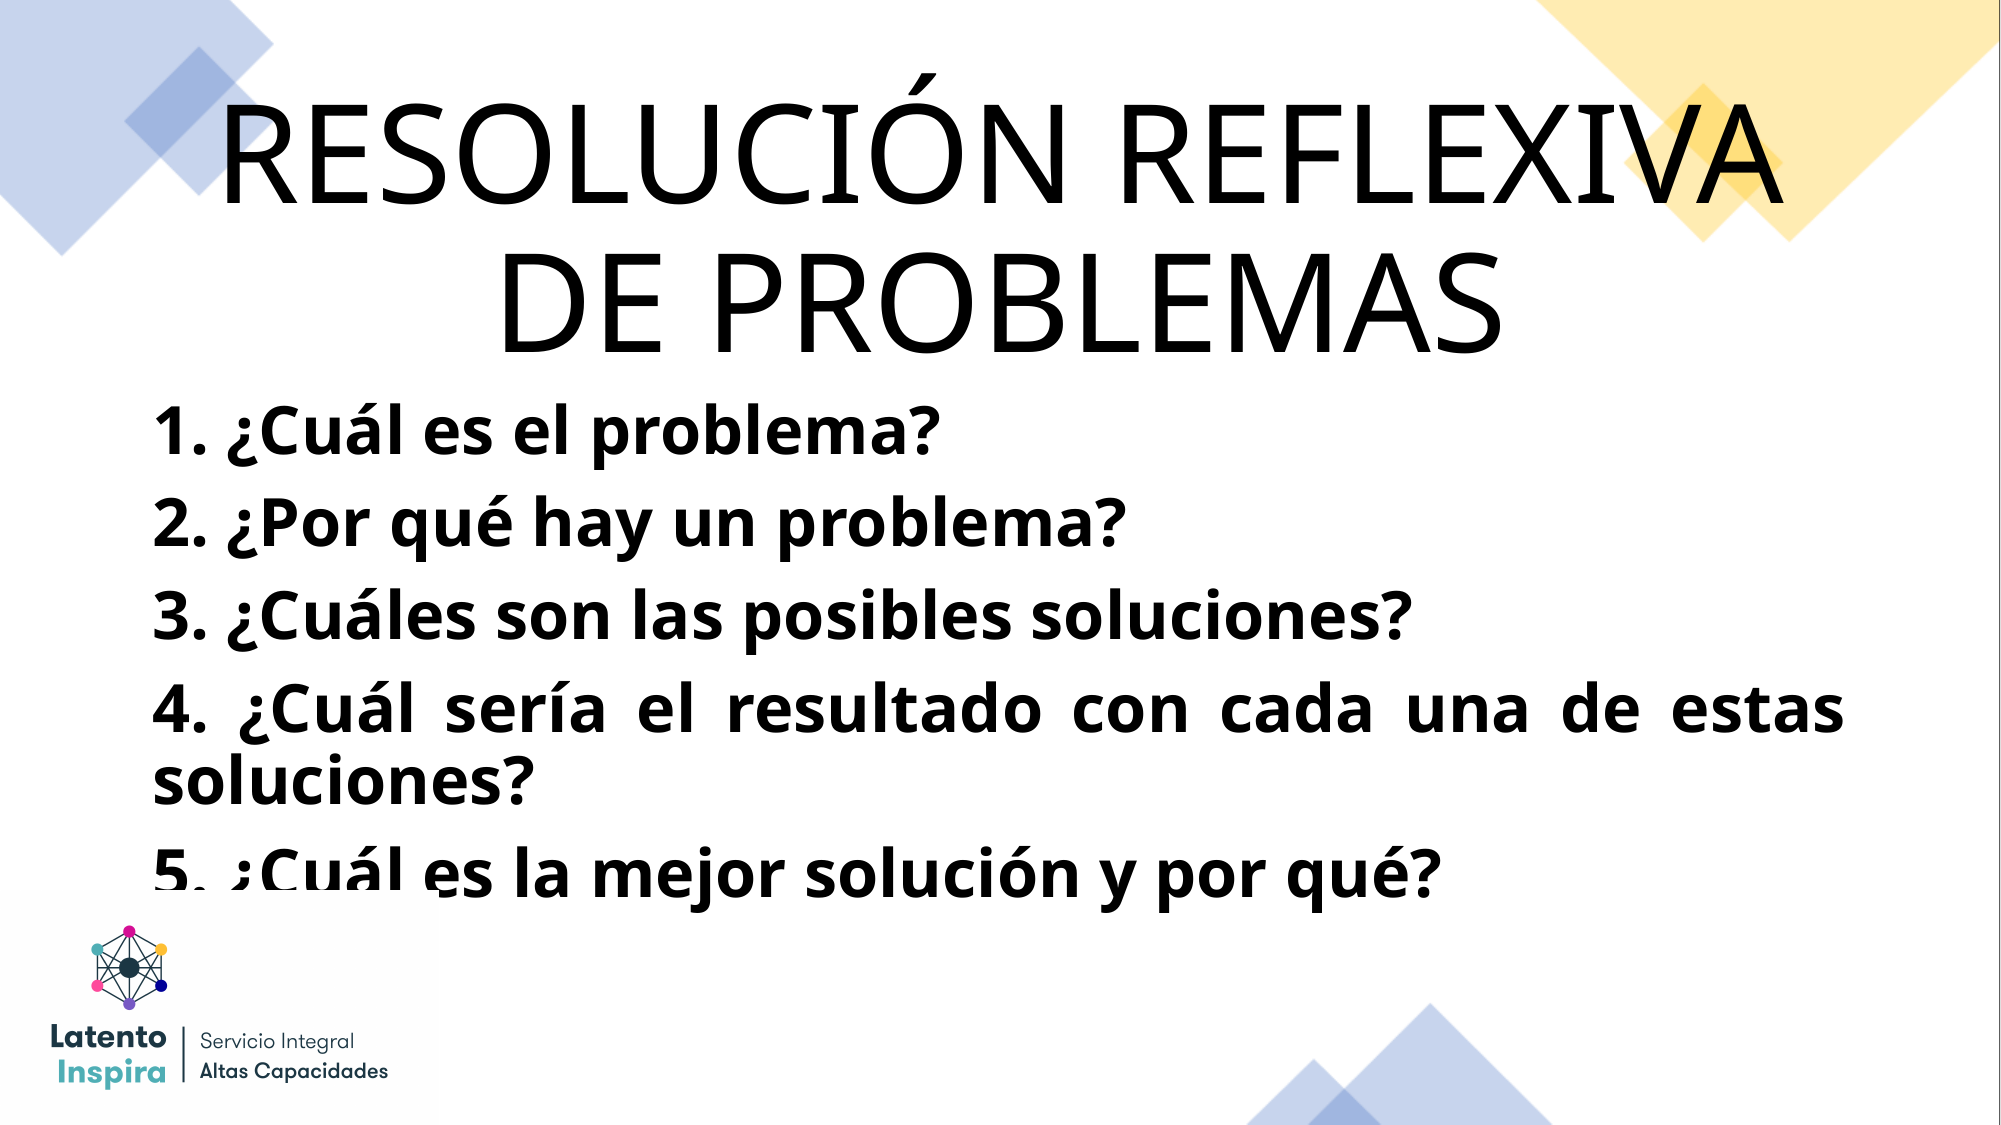

# RESOLUCIÓN REFLEXIVA DE PROBLEMAS
1. ¿Cuál es el problema?
2. ¿Por qué hay un problema?
3. ¿Cuáles son las posibles soluciones?
4. ¿Cuál sería el resultado con cada una de estas soluciones?
5. ¿Cuál es la mejor solución y por qué?